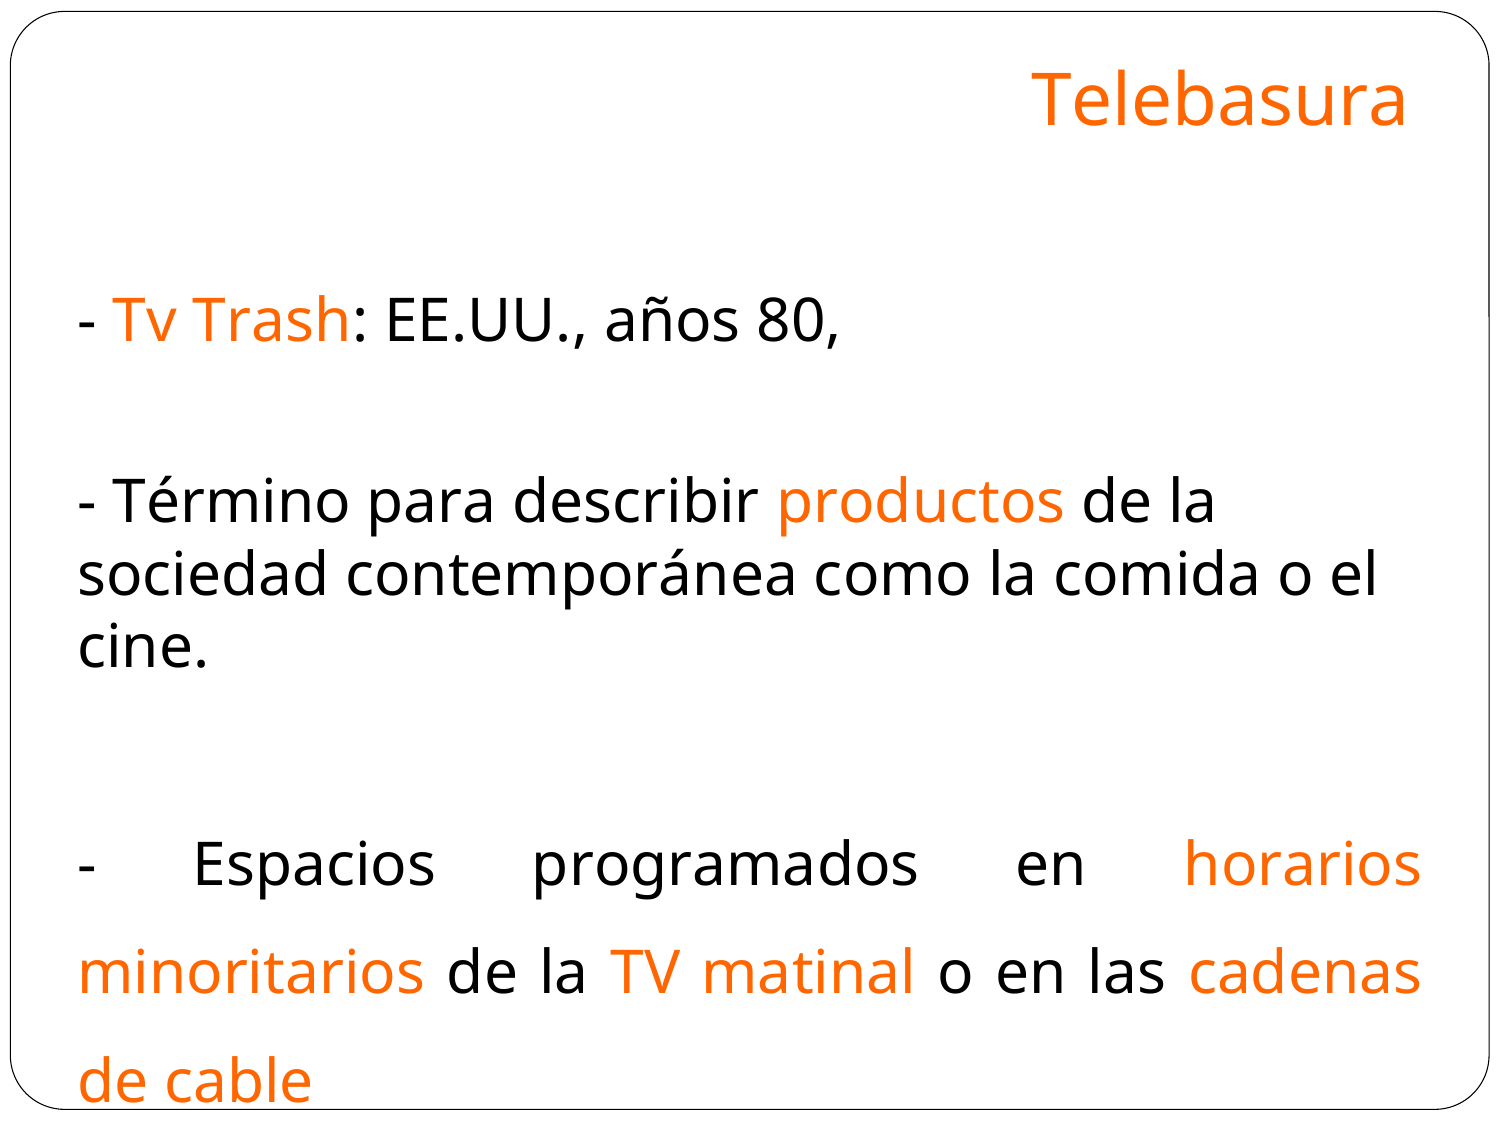

#
Telebasura
- Tv Trash: EE.UU., años 80,
- Término para describir productos de la sociedad contemporánea como la comida o el cine.
- Espacios programados en horarios minoritarios de la TV matinal o en las cadenas de cable